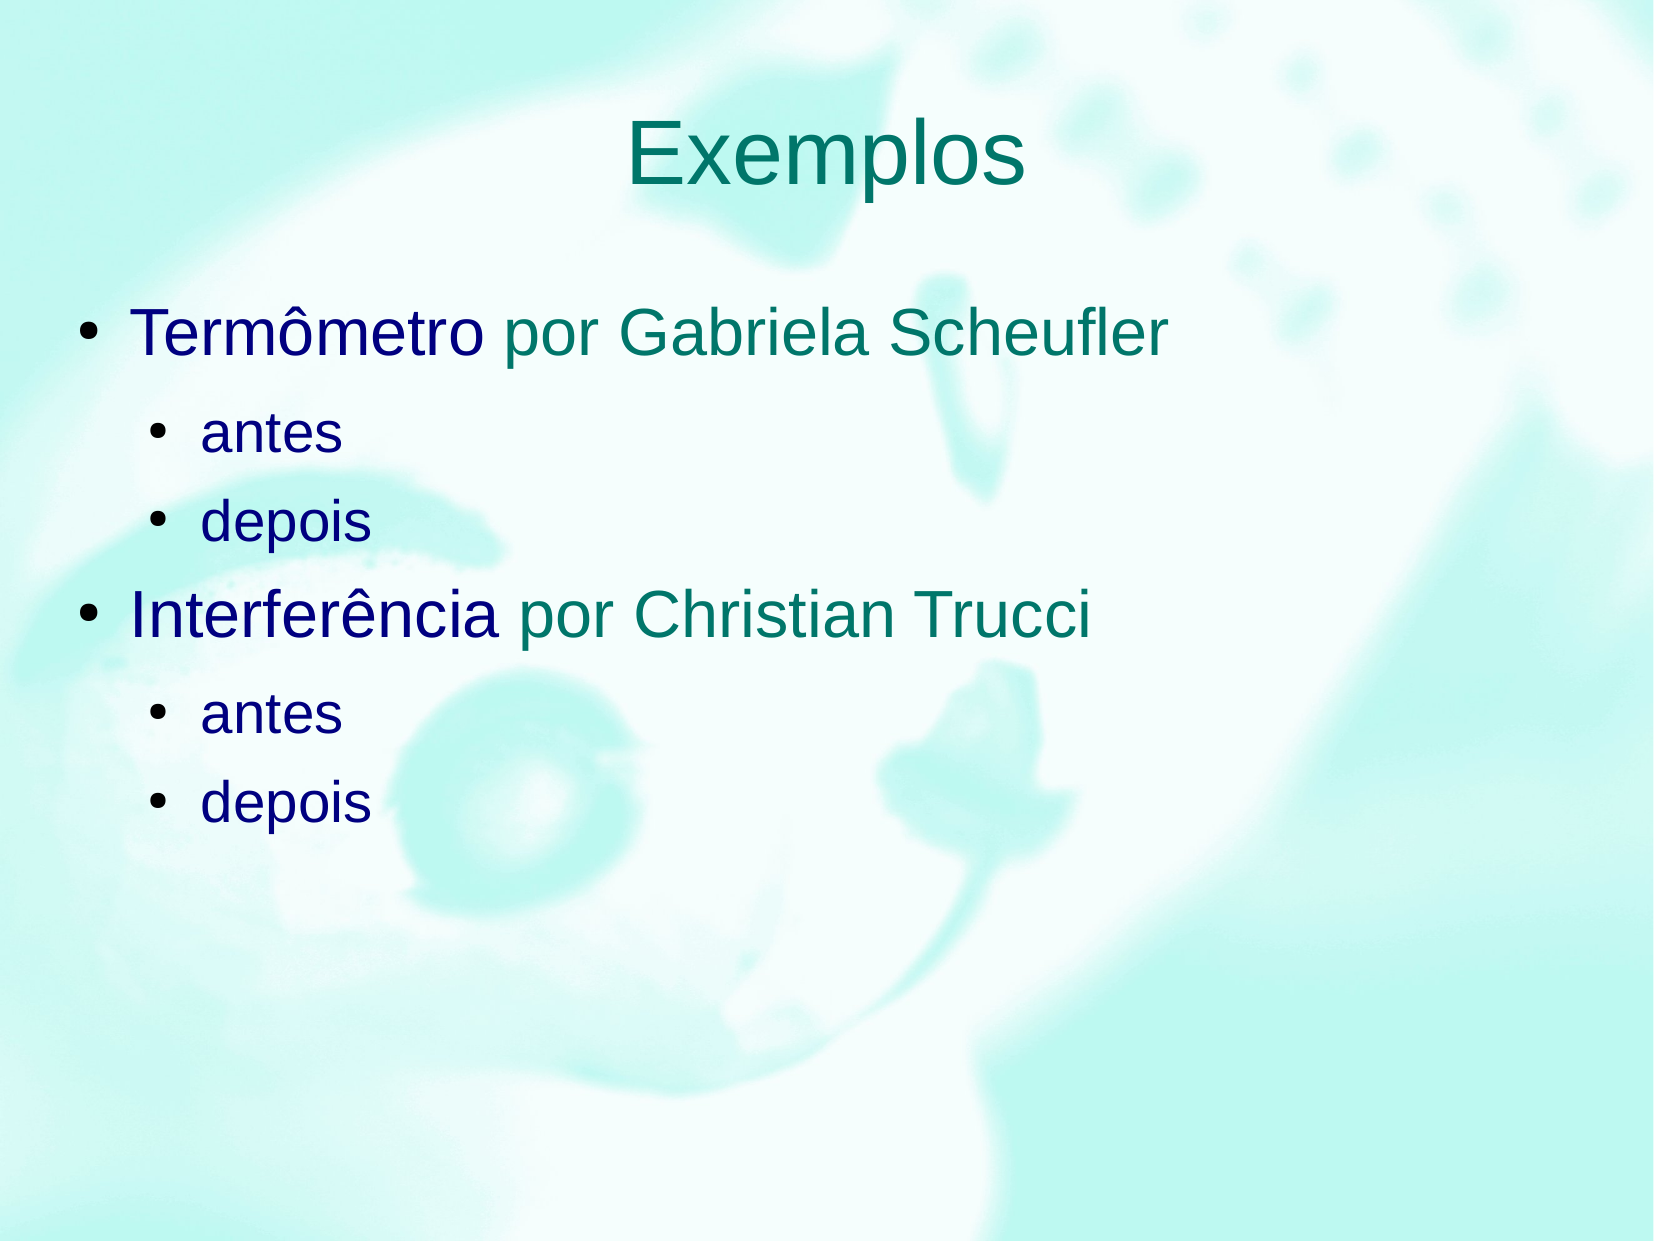

# Exemplos
Termômetro por Gabriela Scheufler
antes
depois
Interferência por Christian Trucci
antes
depois